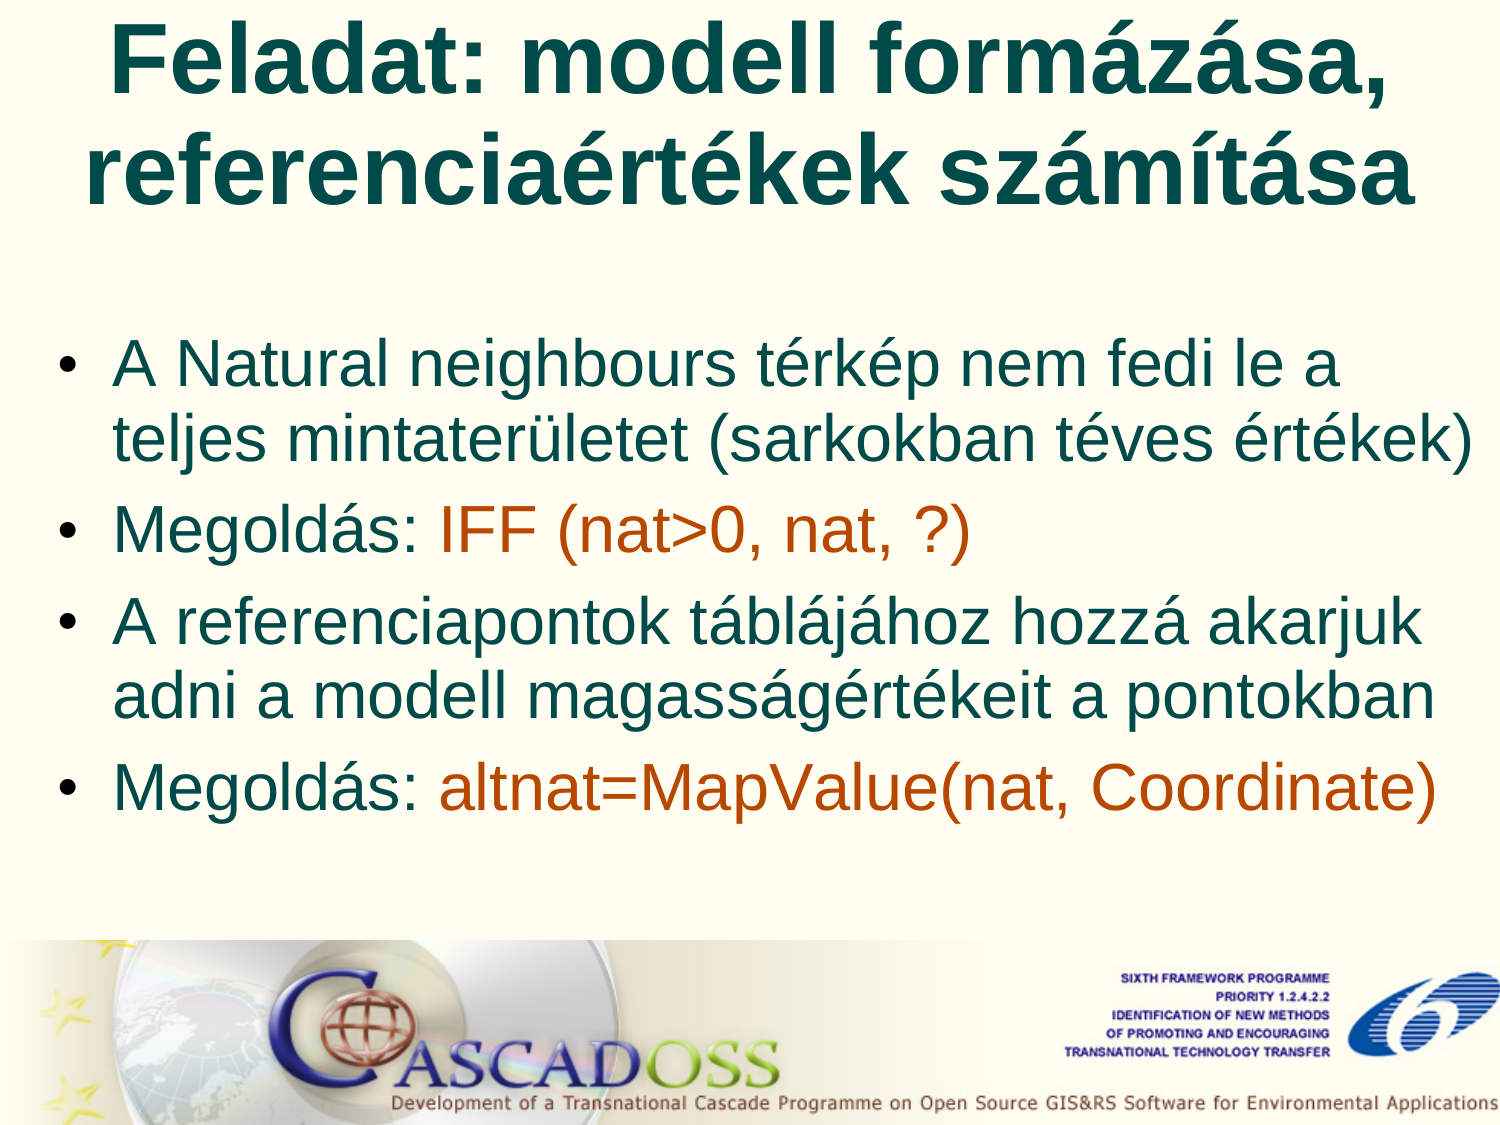

# Feladat: modell formázása, referenciaértékek számítása
A Natural neighbours térkép nem fedi le a teljes mintaterületet (sarkokban téves értékek)
Megoldás: IFF (nat>0, nat, ?)
A referenciapontok táblájához hozzá akarjuk adni a modell magasságértékeit a pontokban
Megoldás: altnat=MapValue(nat, Coordinate)